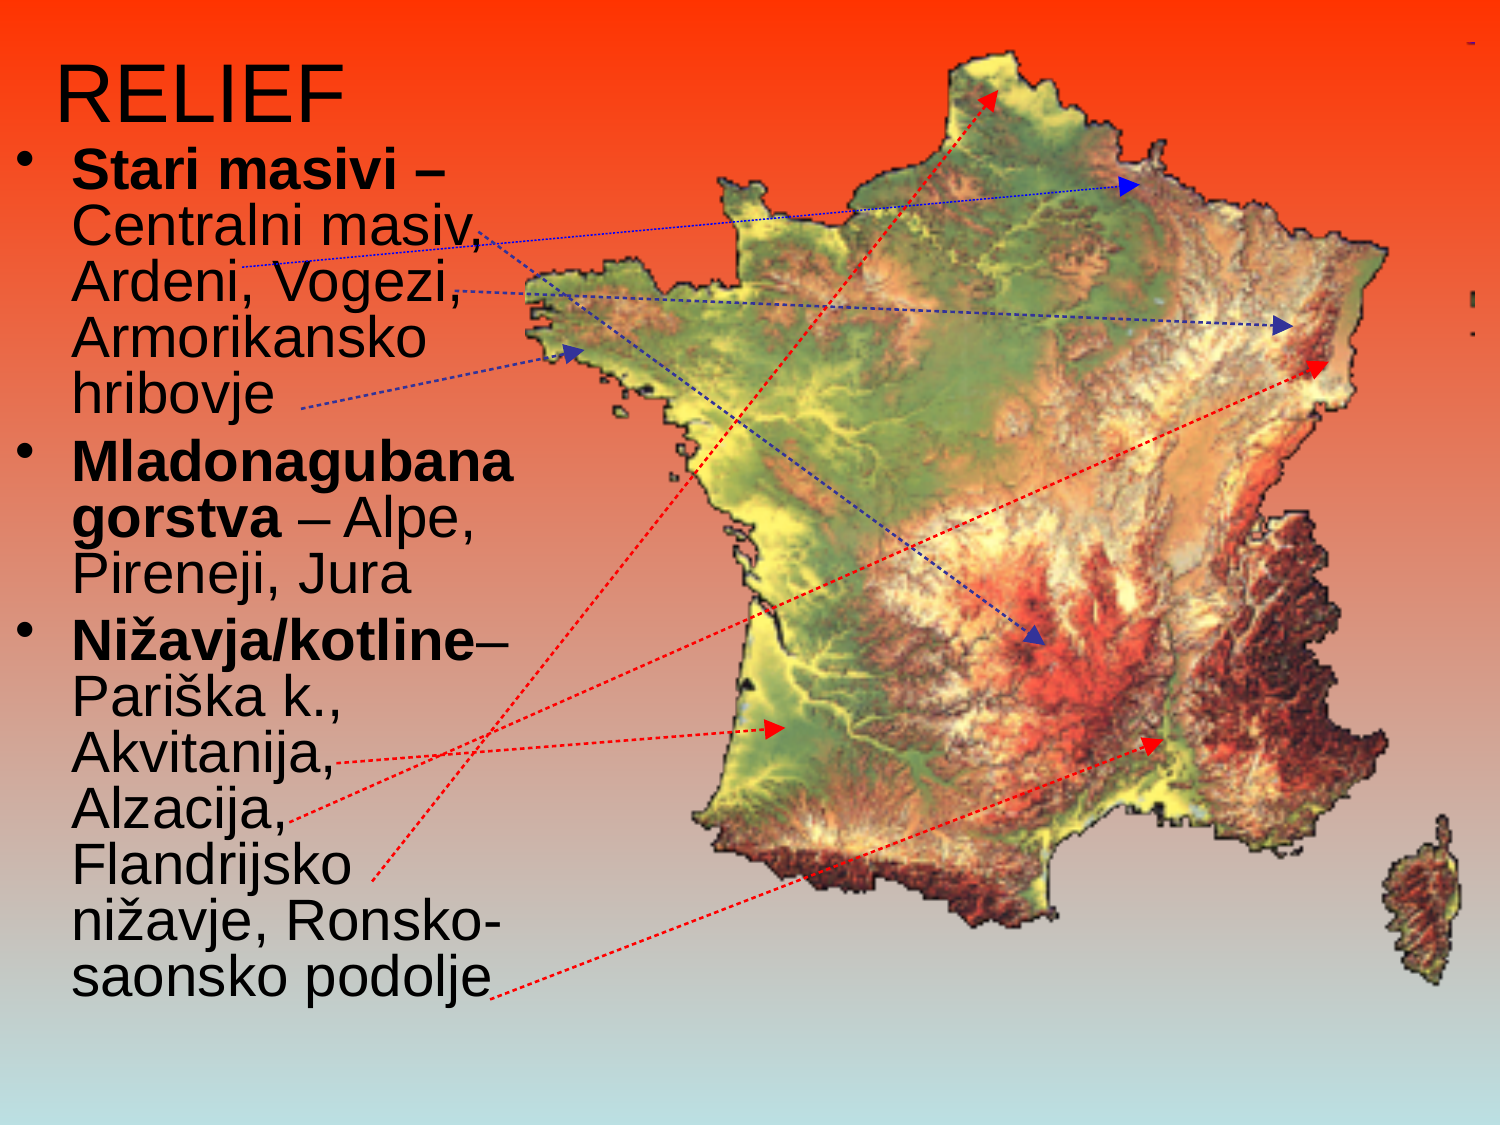

# RELIEF
Stari masivi – Centralni masiv, Ardeni, Vogezi, Armorikansko hribovje
Mladonagubana gorstva – Alpe, Pireneji, Jura
Nižavja/kotline– Pariška k., Akvitanija, Alzacija, Flandrijsko nižavje, Ronsko-saonsko podolje